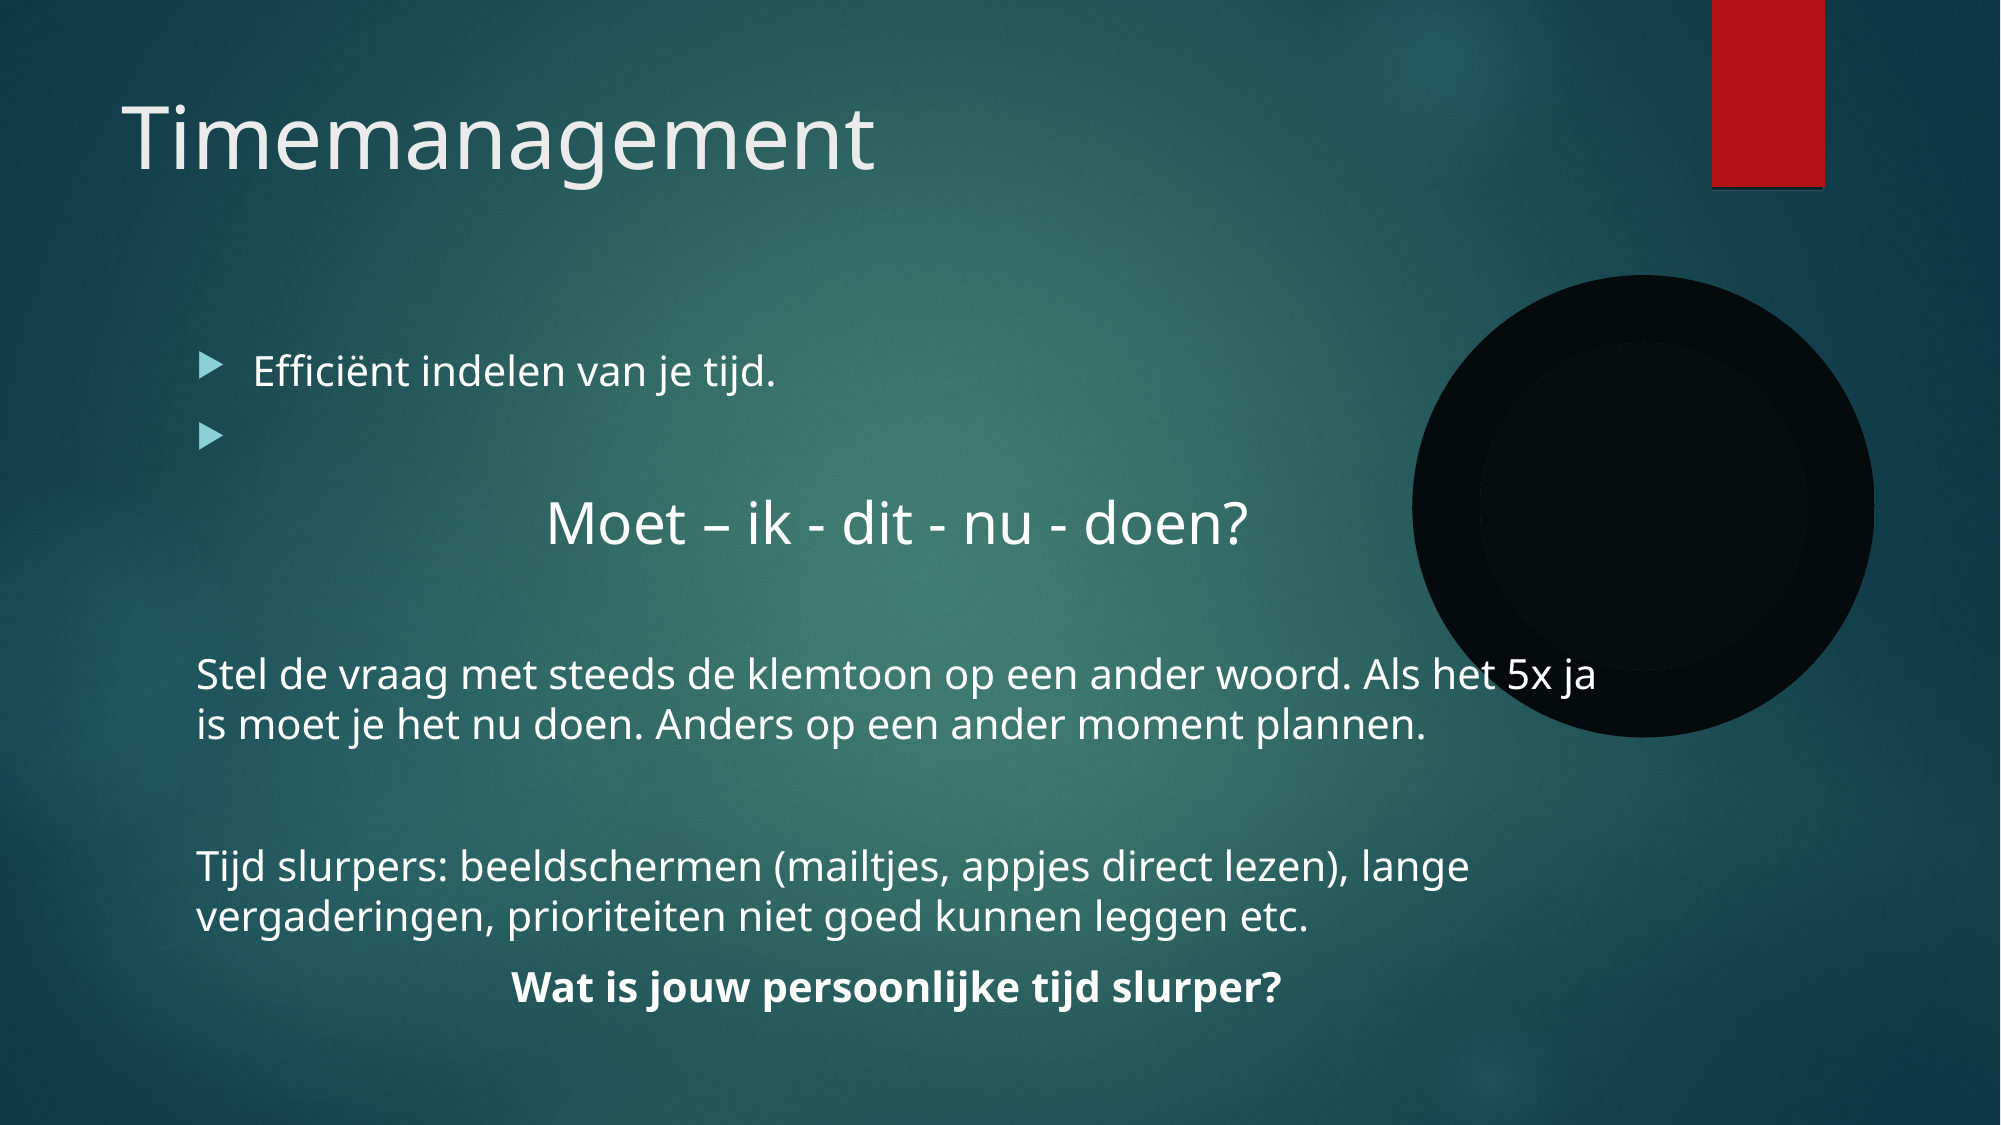

# Timemanagement
Efficiënt indelen van je tijd.
Moet – ik - dit - nu - doen?
Stel de vraag met steeds de klemtoon op een ander woord. Als het 5x ja is moet je het nu doen. Anders op een ander moment plannen.
Tijd slurpers: beeldschermen (mailtjes, appjes direct lezen), lange vergaderingen, prioriteiten niet goed kunnen leggen etc.
Wat is jouw persoonlijke tijd slurper?